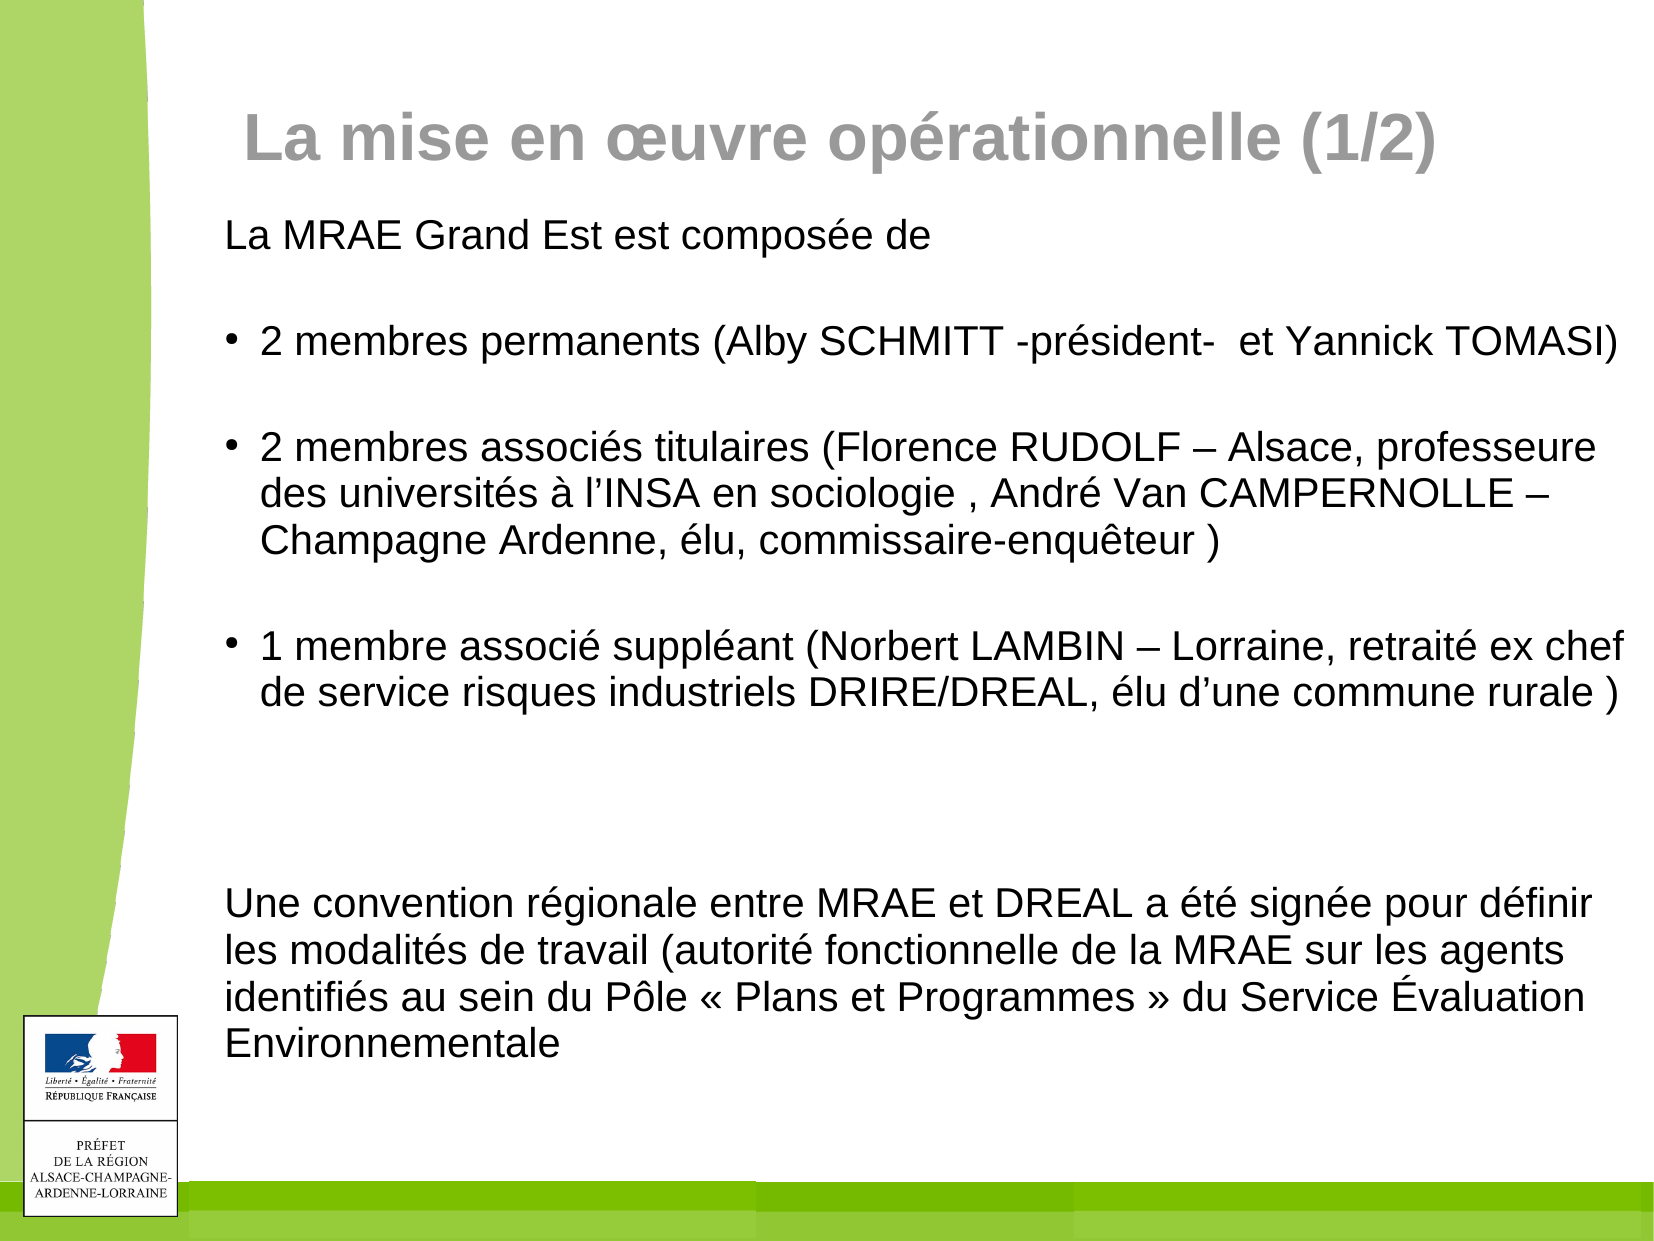

# La mise en œuvre opérationnelle (1/2)
La MRAE Grand Est est composée de
2 membres permanents (Alby SCHMITT -président- et Yannick TOMASI)
2 membres associés titulaires (Florence RUDOLF – Alsace, professeure des universités à l’INSA en sociologie , André Van CAMPERNOLLE – Champagne Ardenne, élu, commissaire-enquêteur )
1 membre associé suppléant (Norbert LAMBIN – Lorraine, retraité ex chef de service risques industriels DRIRE/DREAL, élu d’une commune rurale )
Une convention régionale entre MRAE et DREAL a été signée pour définir les modalités de travail (autorité fonctionnelle de la MRAE sur les agents identifiés au sein du Pôle « Plans et Programmes » du Service Évaluation Environnementale